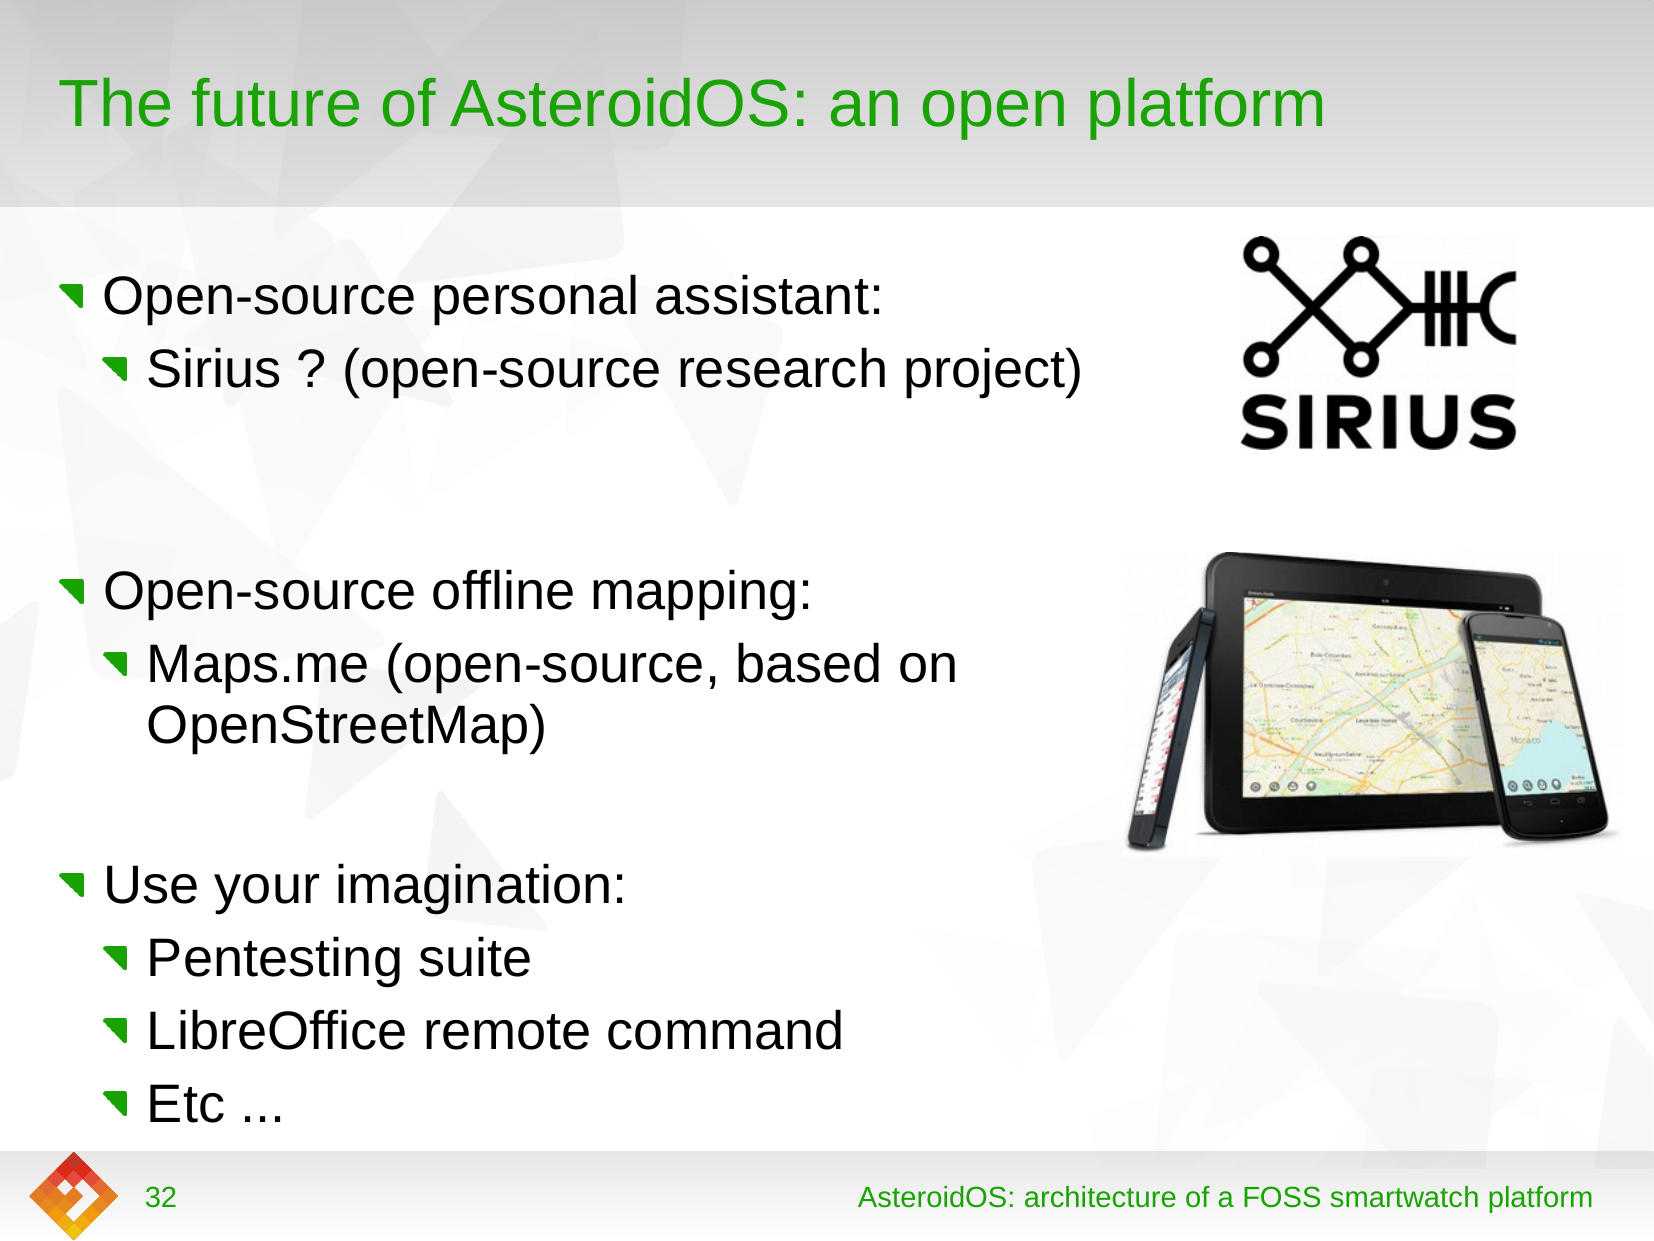

# The future of AsteroidOS: an open platform
Open-source personal assistant:
Sirius ? (open-source research project)
Open-source offline mapping:
Maps.me (open-source, based on OpenStreetMap)
Use your imagination:
Pentesting suite
LibreOffice remote command
Etc ...
32
AsteroidOS: architecture of a FOSS smartwatch platform